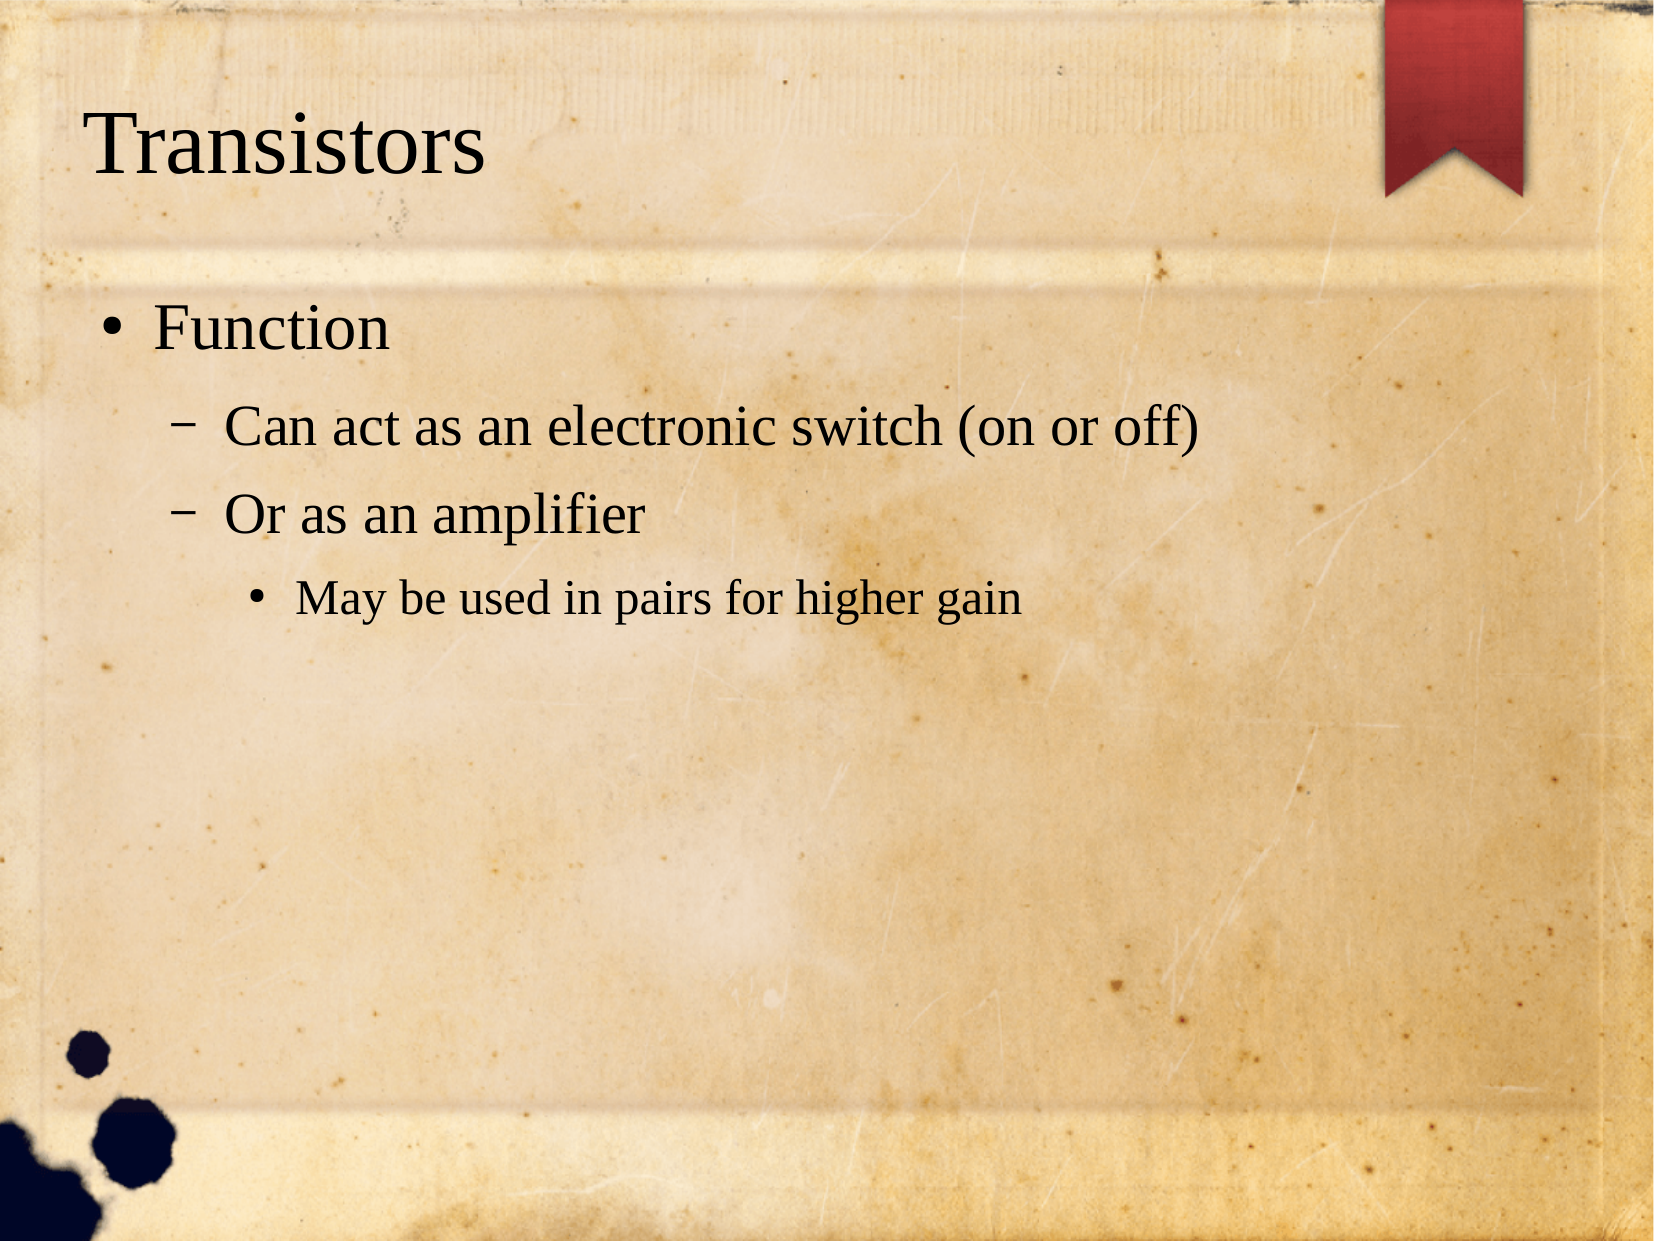

# Transistors
Function
Can act as an electronic switch (on or off)
Or as an amplifier
May be used in pairs for higher gain